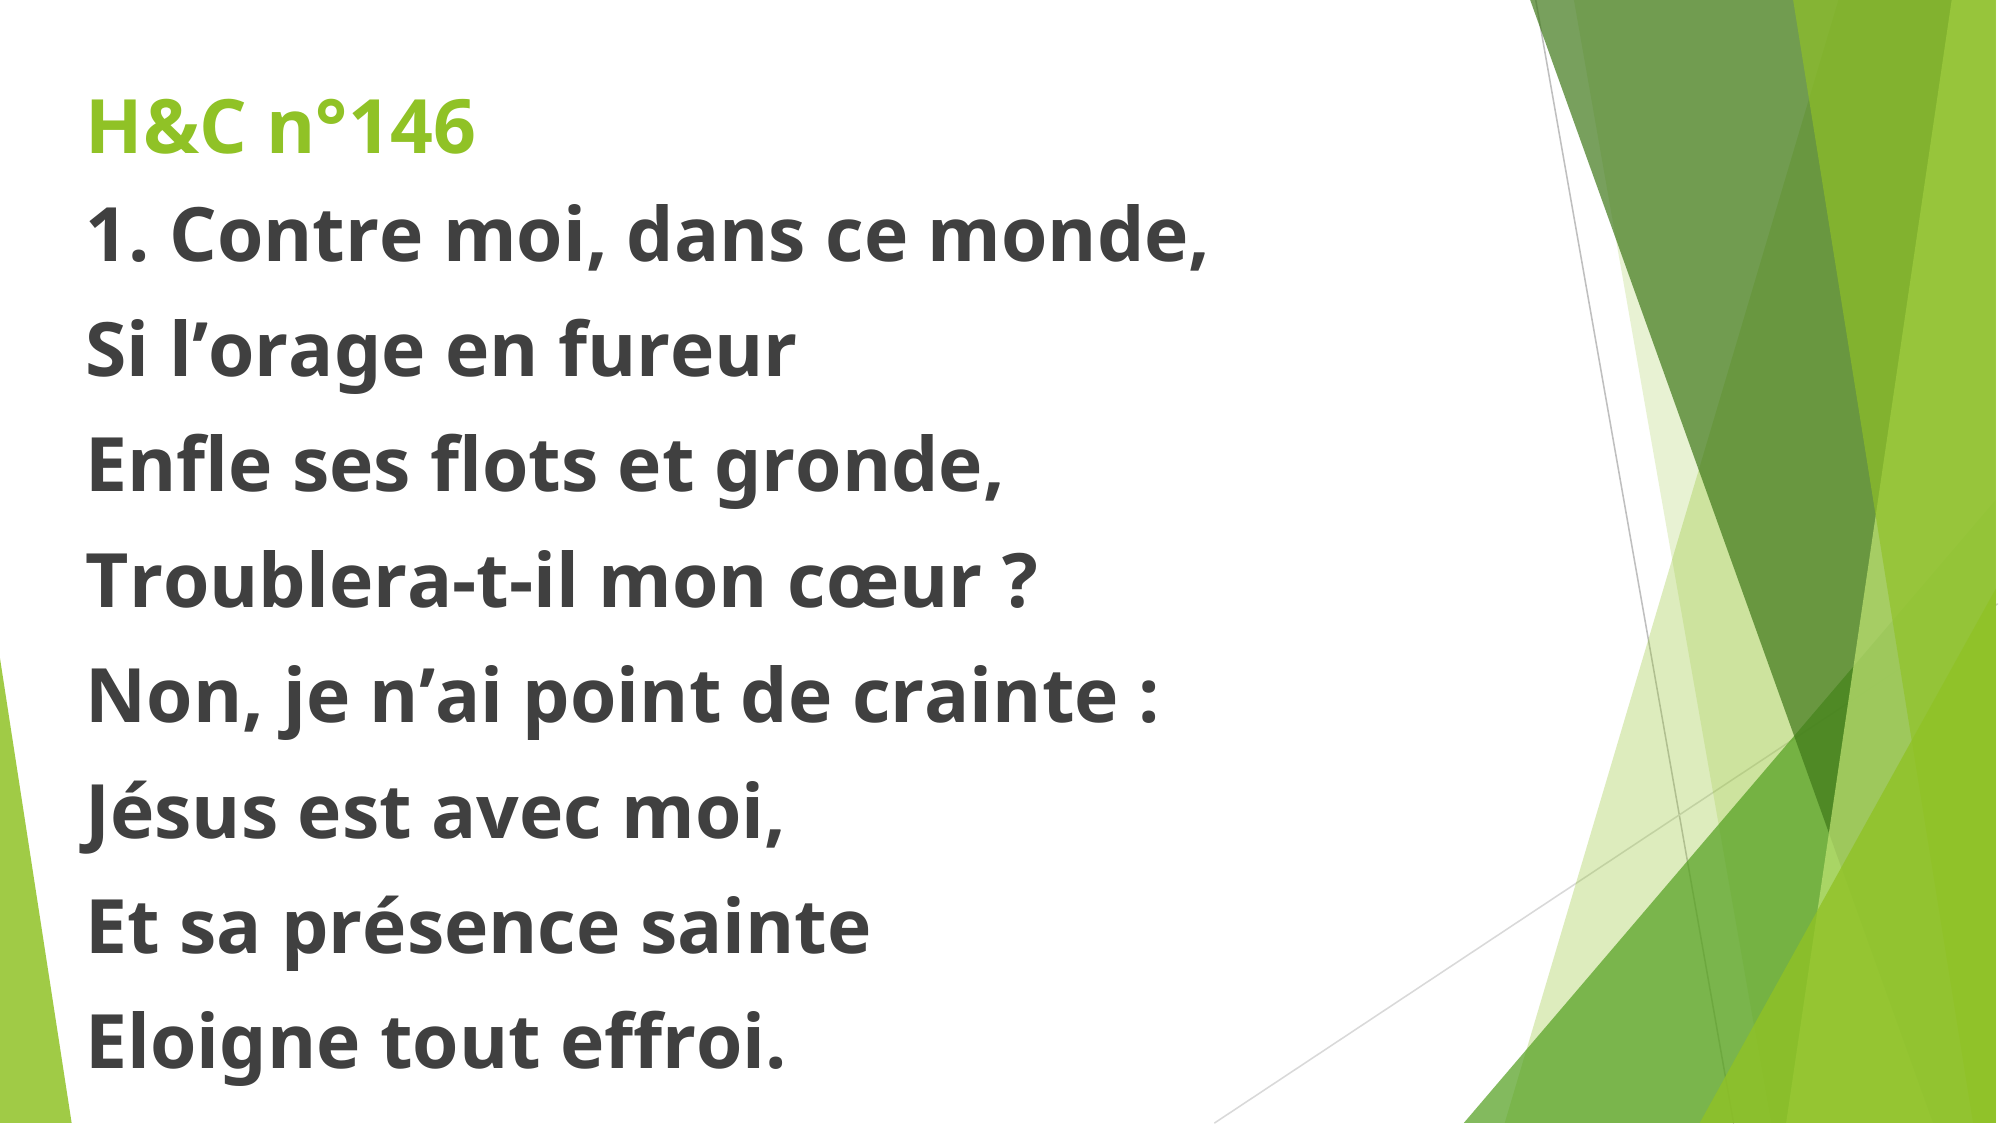

H&C n°146
1. Contre moi, dans ce monde,
Si l’orage en fureur
Enfle ses flots et gronde,
Troublera-t-il mon cœur ?
Non, je n’ai point de crainte :
Jésus est avec moi,
Et sa présence sainte
Eloigne tout effroi.